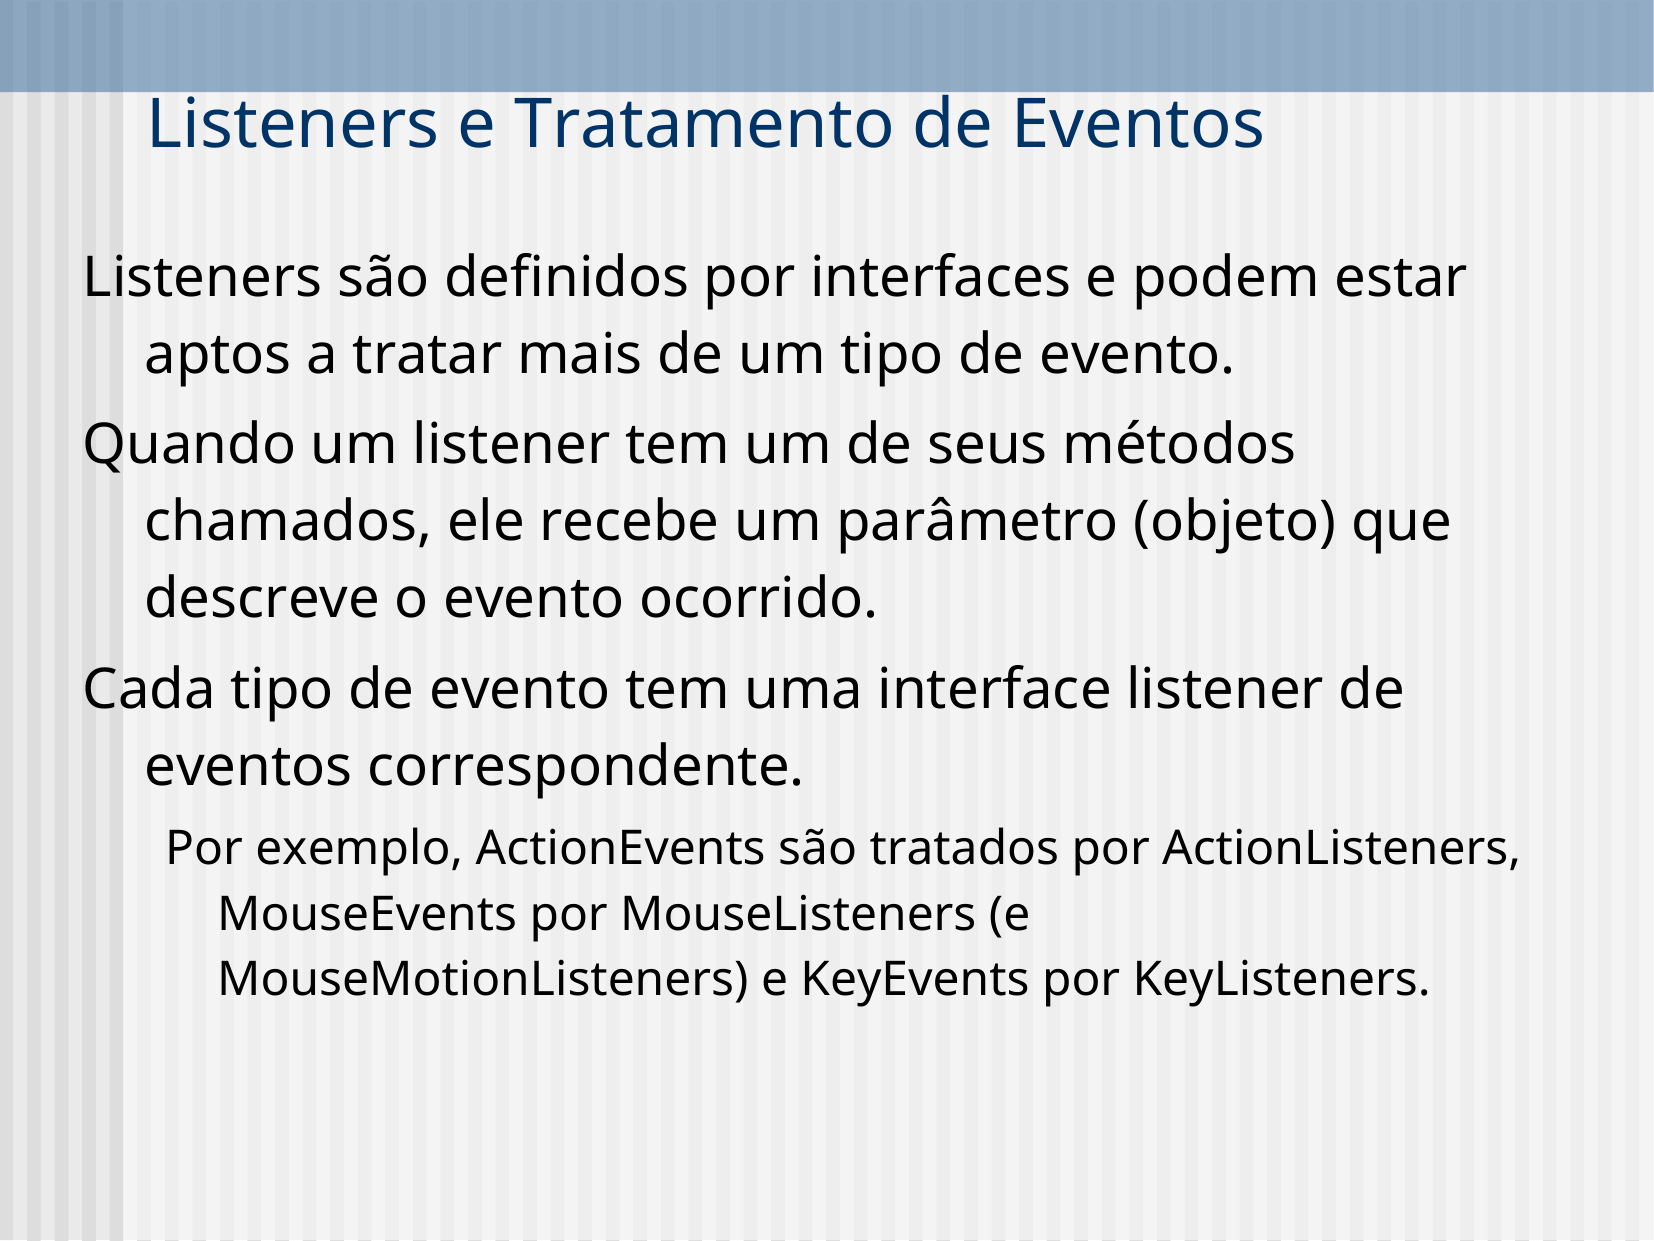

# Listeners e Tratamento de Eventos
Listeners são definidos por interfaces e podem estar aptos a tratar mais de um tipo de evento.
Quando um listener tem um de seus métodos chamados, ele recebe um parâmetro (objeto) que descreve o evento ocorrido.
Cada tipo de evento tem uma interface listener de eventos correspondente.
Por exemplo, ActionEvents são tratados por ActionListeners, MouseEvents por MouseListeners (e MouseMotionListeners) e KeyEvents por KeyListeners.